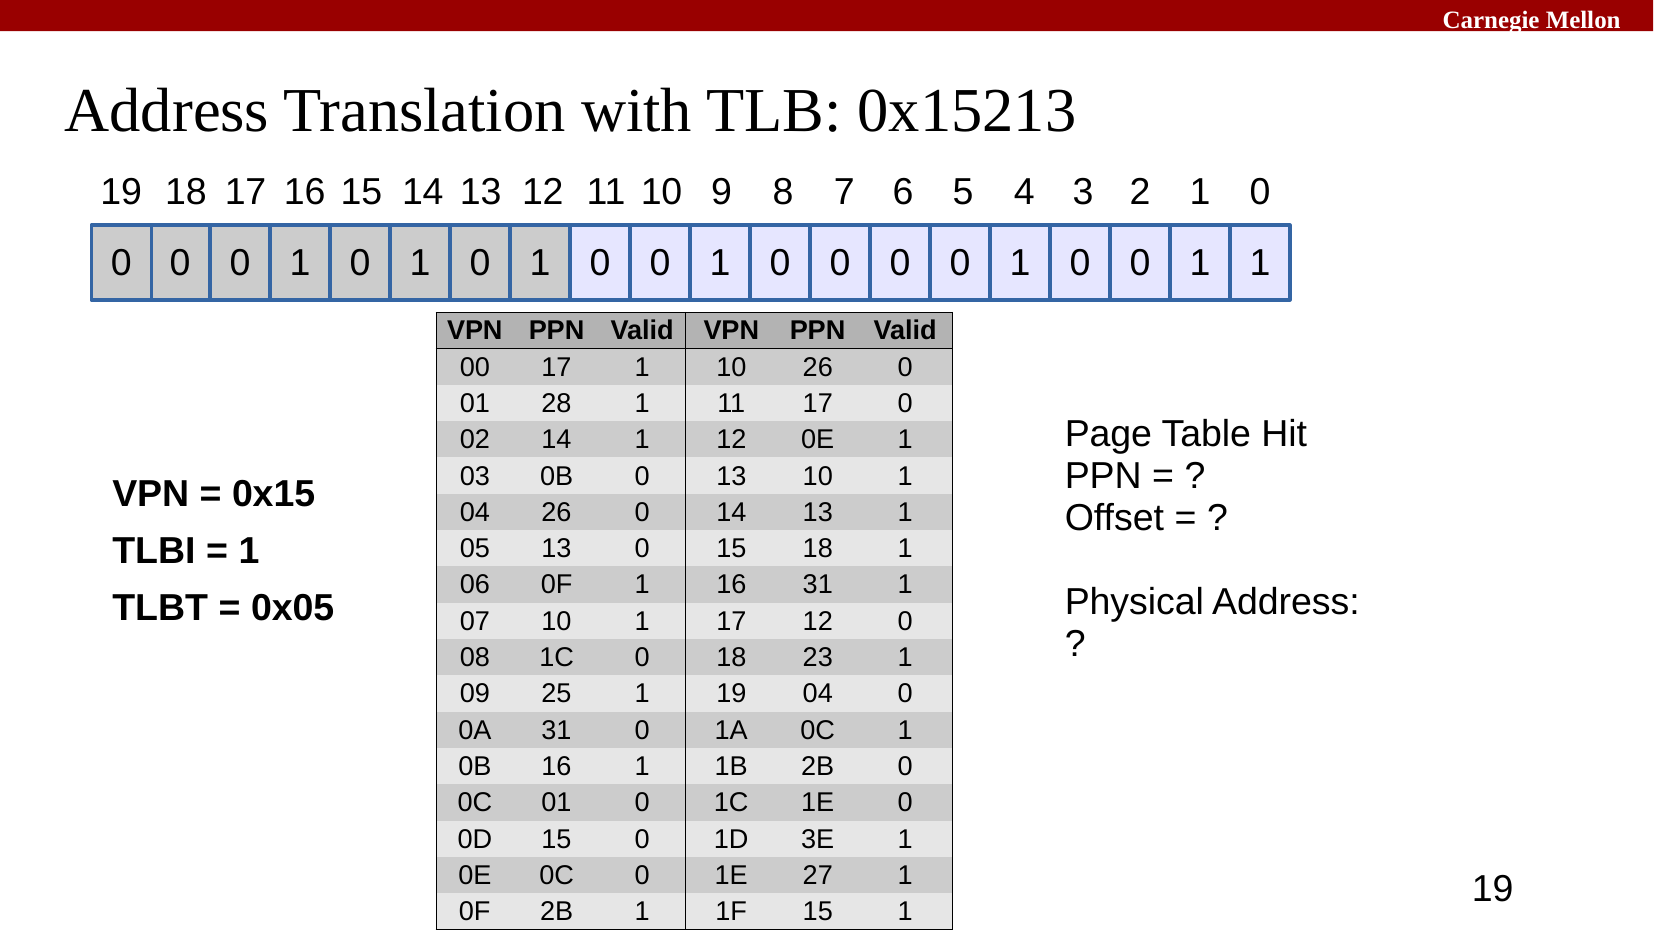

# Address Translation with TLB: 0x15213
19
18
17
16
15
14
13
12
11
10
9
8
7
6
5
4
3
2
1
0
0
0
0
1
0
1
0
1
0
0
1
0
0
0
0
1
0
0
1
1
| VPN | PPN | Valid | VPN | PPN | Valid |
| --- | --- | --- | --- | --- | --- |
| 00 | 17 | 1 | 10 | 26 | 0 |
| 01 | 28 | 1 | 11 | 17 | 0 |
| 02 | 14 | 1 | 12 | 0E | 1 |
| 03 | 0B | 0 | 13 | 10 | 1 |
| 04 | 26 | 0 | 14 | 13 | 1 |
| 05 | 13 | 0 | 15 | 18 | 1 |
| 06 | 0F | 1 | 16 | 31 | 1 |
| 07 | 10 | 1 | 17 | 12 | 0 |
| 08 | 1C | 0 | 18 | 23 | 1 |
| 09 | 25 | 1 | 19 | 04 | 0 |
| 0A | 31 | 0 | 1A | 0C | 1 |
| 0B | 16 | 1 | 1B | 2B | 0 |
| 0C | 01 | 0 | 1C | 1E | 0 |
| 0D | 15 | 0 | 1D | 3E | 1 |
| 0E | 0C | 0 | 1E | 27 | 1 |
| 0F | 2B | 1 | 1F | 15 | 1 |
Page Table Hit
PPN = ?
Offset = ?
Physical Address:
?
VPN = 0x15
TLBI = 1
TLBT = 0x05